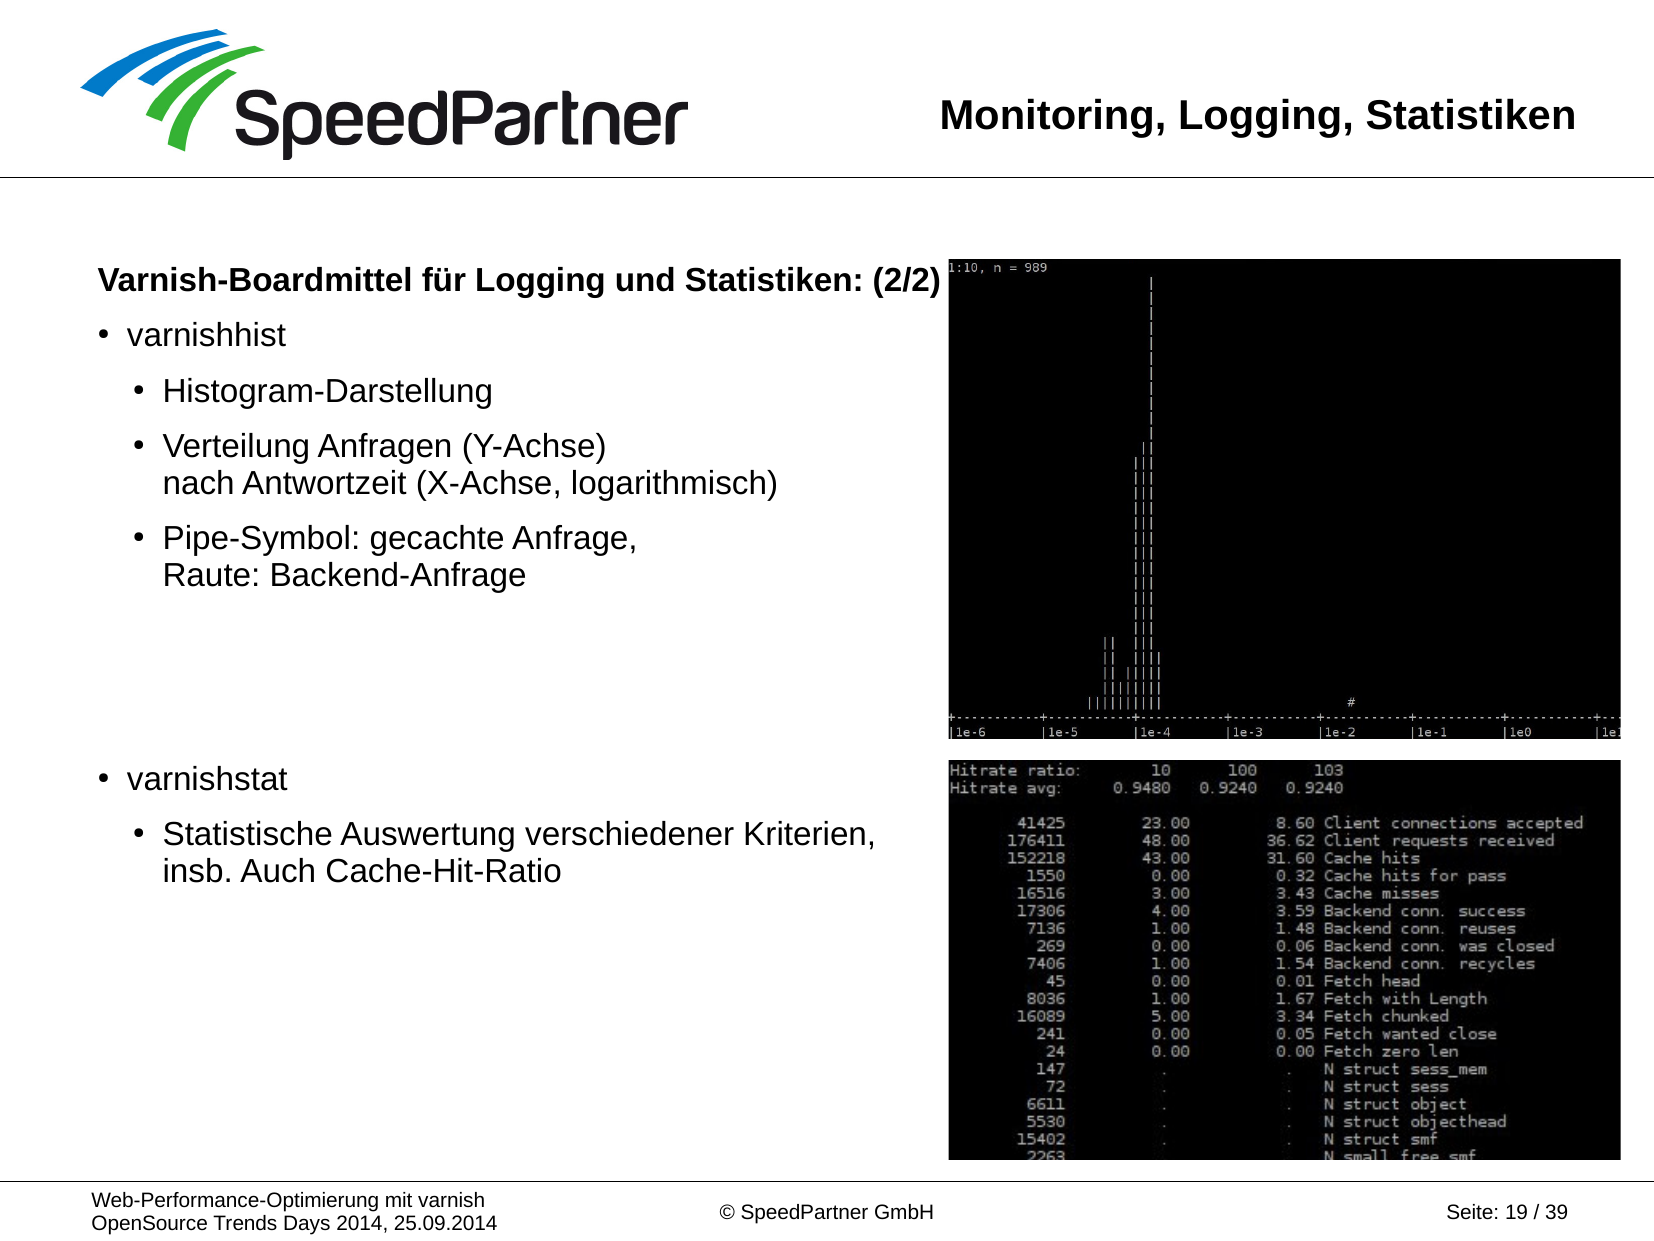

# Monitoring, Logging, Statistiken
Varnish-Boardmittel für Logging und Statistiken: (2/2)
varnishhist
Histogram-Darstellung
Verteilung Anfragen (Y-Achse)
nach Antwortzeit (X-Achse, logarithmisch)
Pipe-Symbol: gecachte Anfrage,
Raute: Backend-Anfrage
varnishstat
Statistische Auswertung verschiedener Kriterien,
insb. Auch Cache-Hit-Ratio